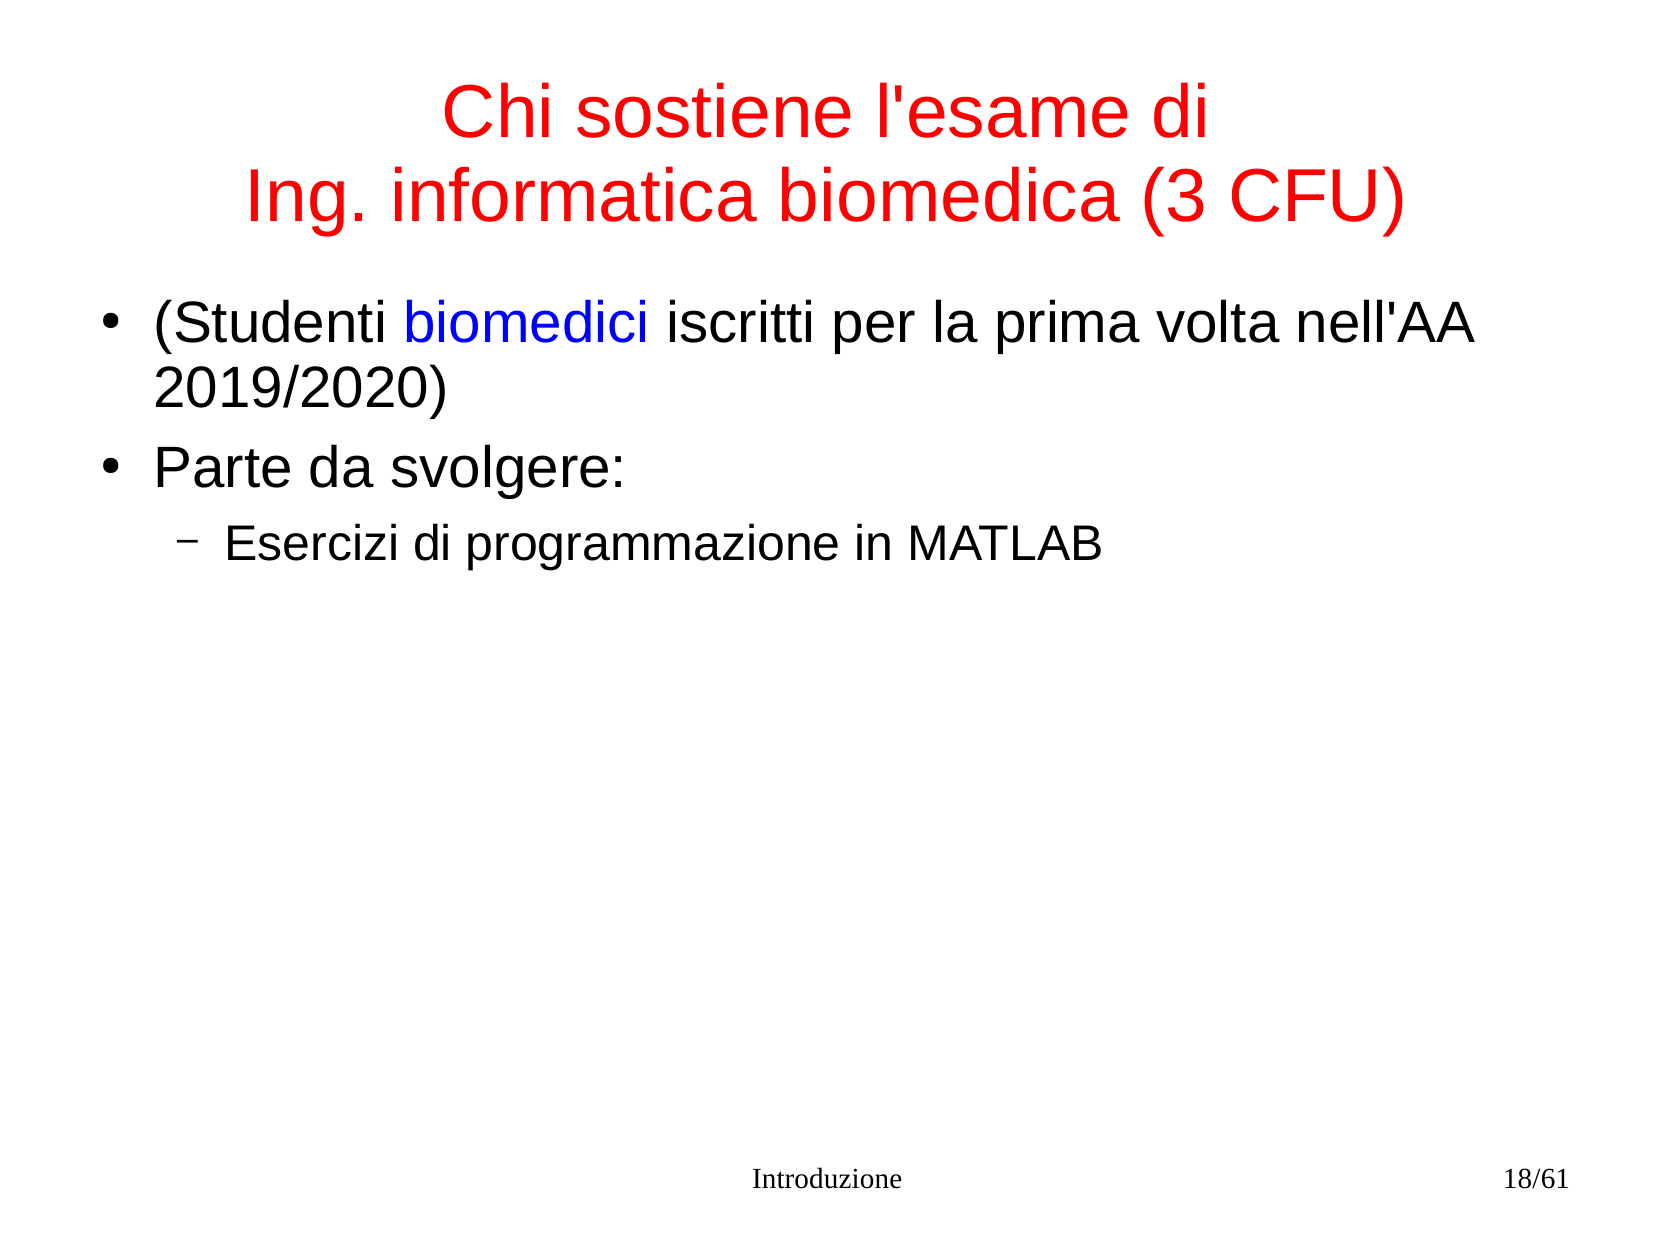

# Chi sostiene l'esame di Ing. informatica biomedica (3 CFU)
(Studenti biomedici iscritti per la prima volta nell'AA 2019/2020)
Parte da svolgere:
Esercizi di programmazione in MATLAB
Introduzione
18